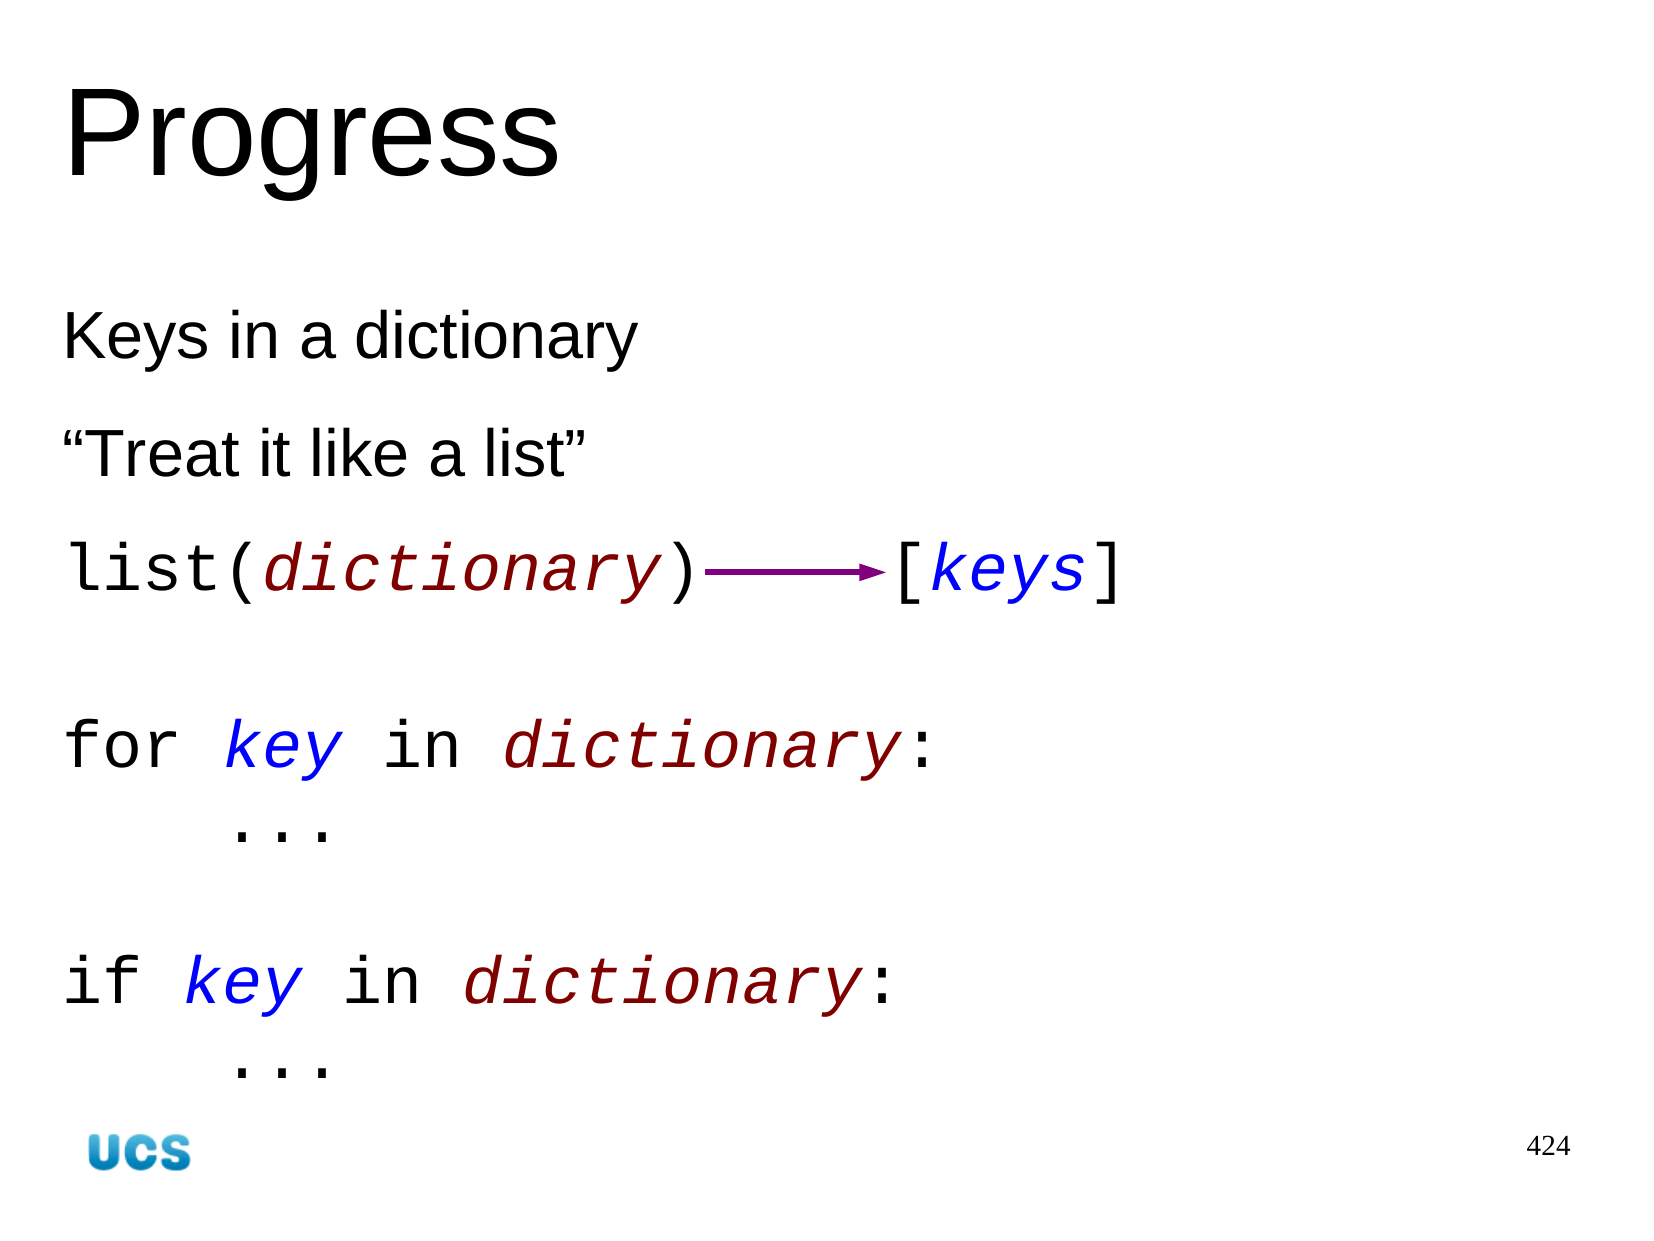

Progress
Keys in a dictionary
“Treat it like a list”
list(dictionary)
[keys]
for key in dictionary:
 ...
if key in dictionary:
 ...
424